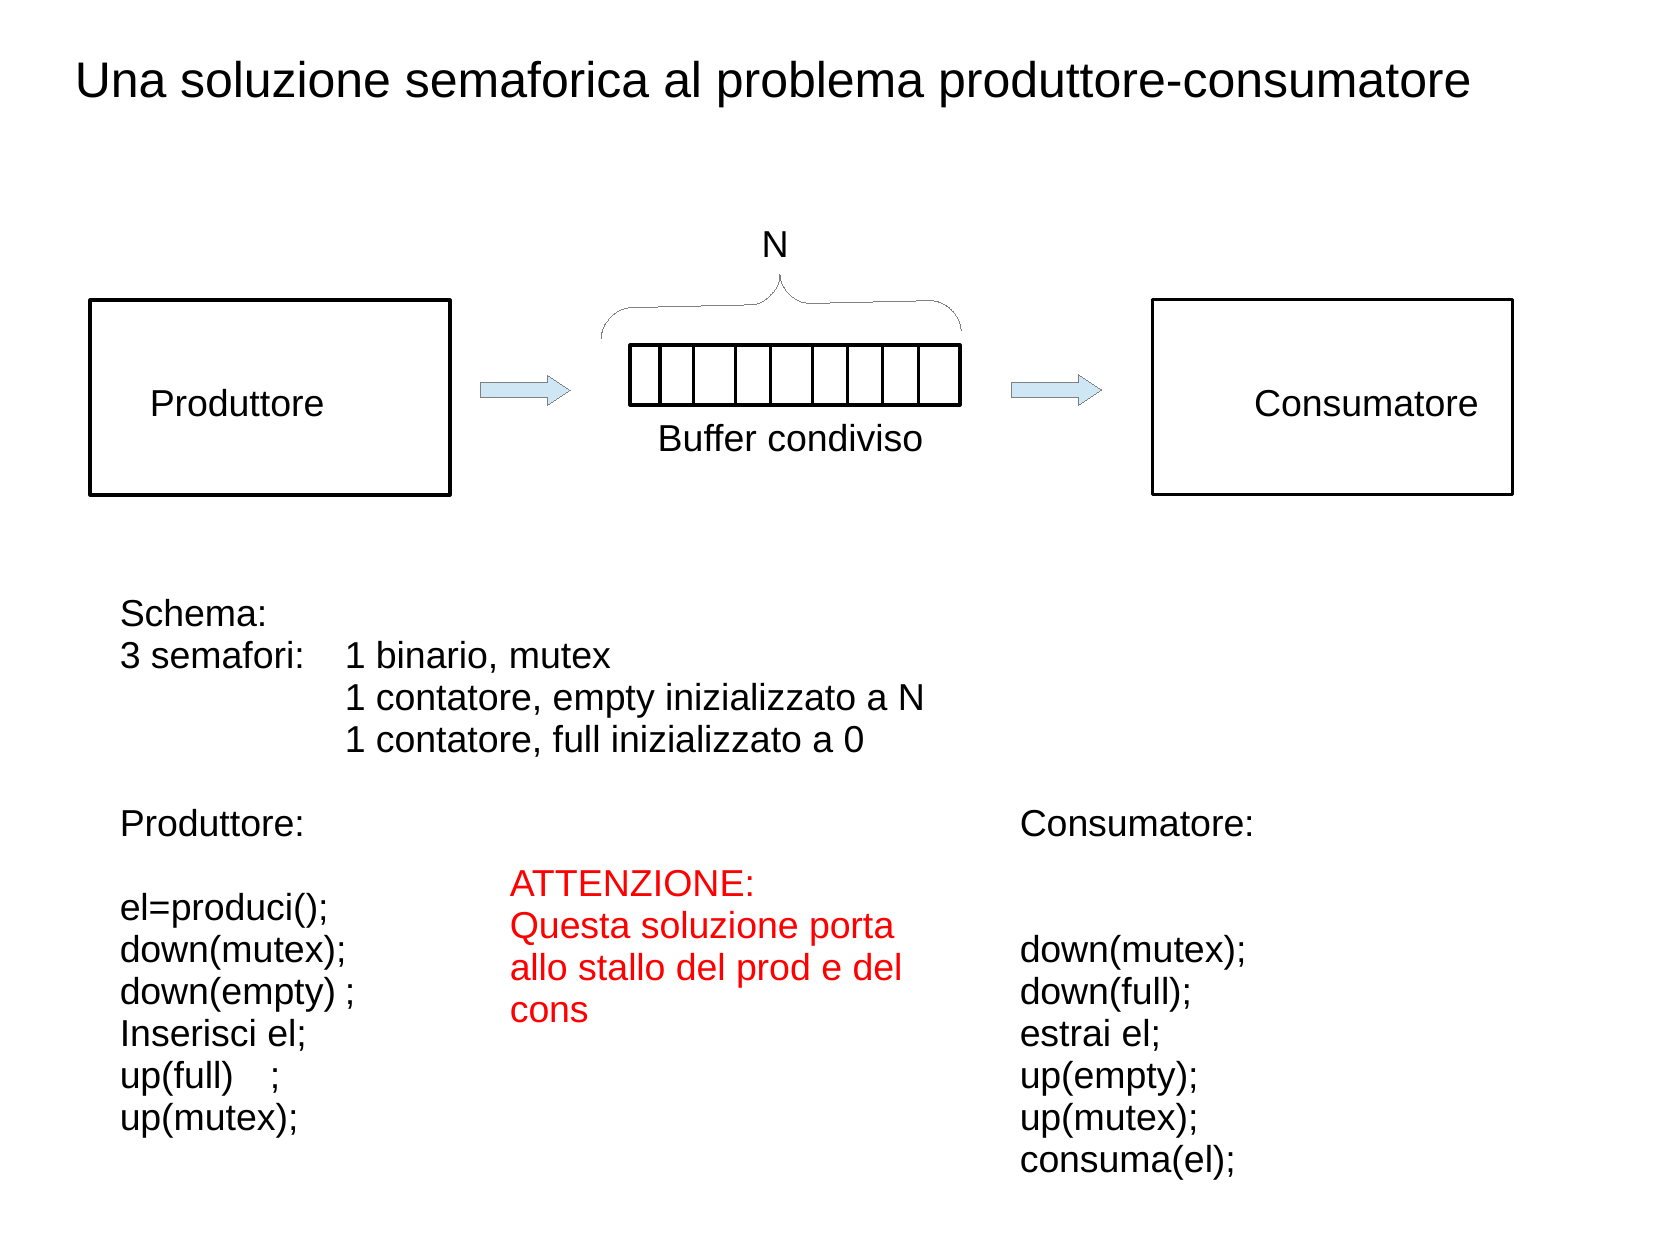

Una soluzione semaforica al problema produttore-consumatore
N
Produttore
Consumatore
Buffer condiviso
Schema:
3 semafori: 	1 binario, mutex
			1 contatore, empty inizializzato a N
			1 contatore, full inizializzato a 0
Produttore:										Consumatore:
el=produci();
down(mutex);									down(mutex);
down(empty)	;									down(full);
Inserisci el;										estrai el;
up(full)	;										up(empty);
up(mutex); 										up(mutex);
												consuma(el);
ATTENZIONE:
Questa soluzione porta allo stallo del prod e del cons